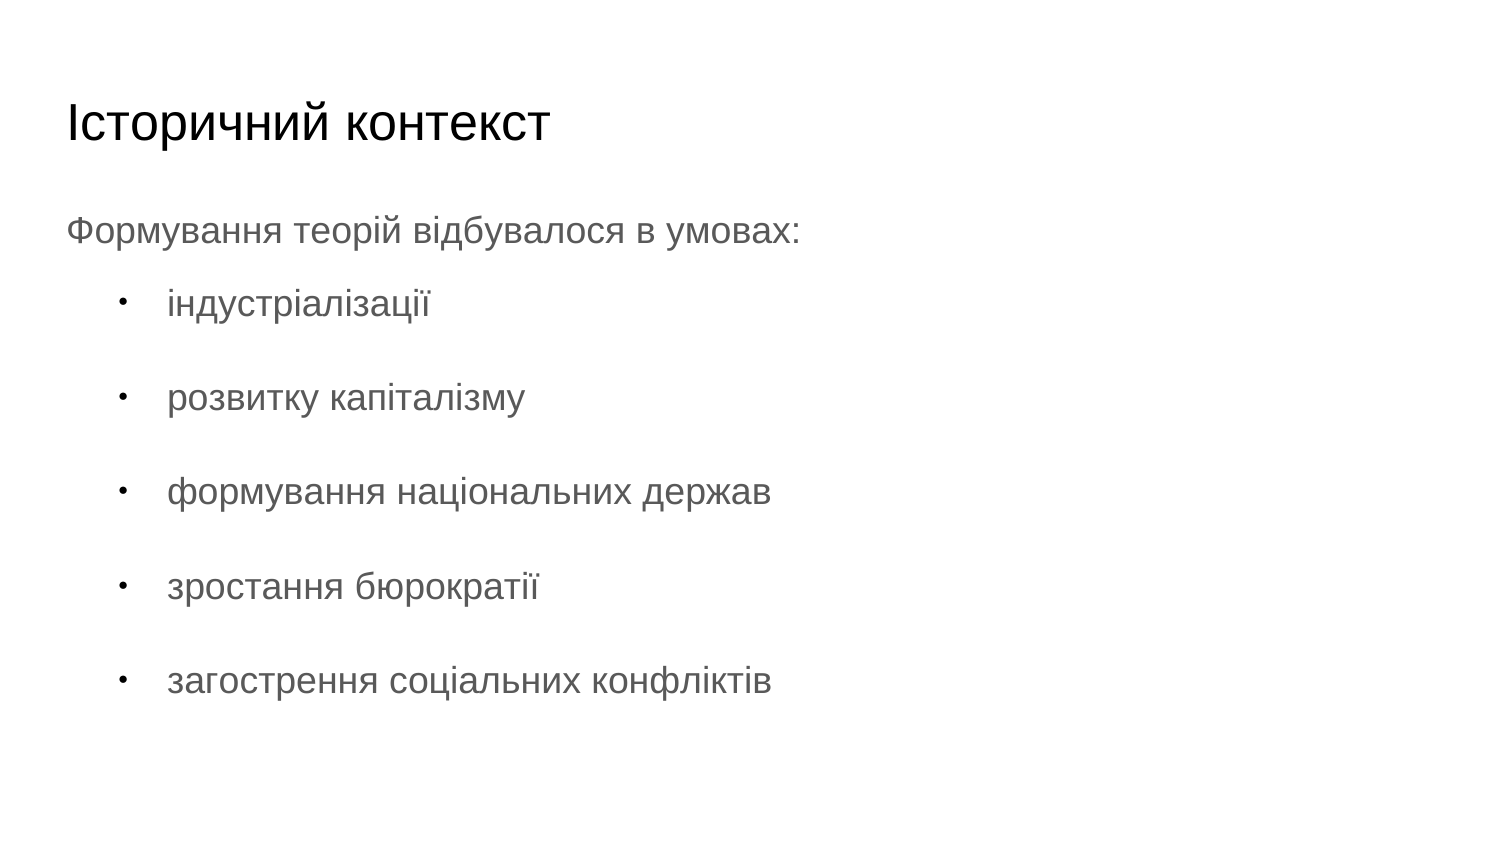

# Історичний контекст
Формування теорій відбувалося в умовах:
індустріалізації
розвитку капіталізму
формування національних держав
зростання бюрократії
загострення соціальних конфліктів